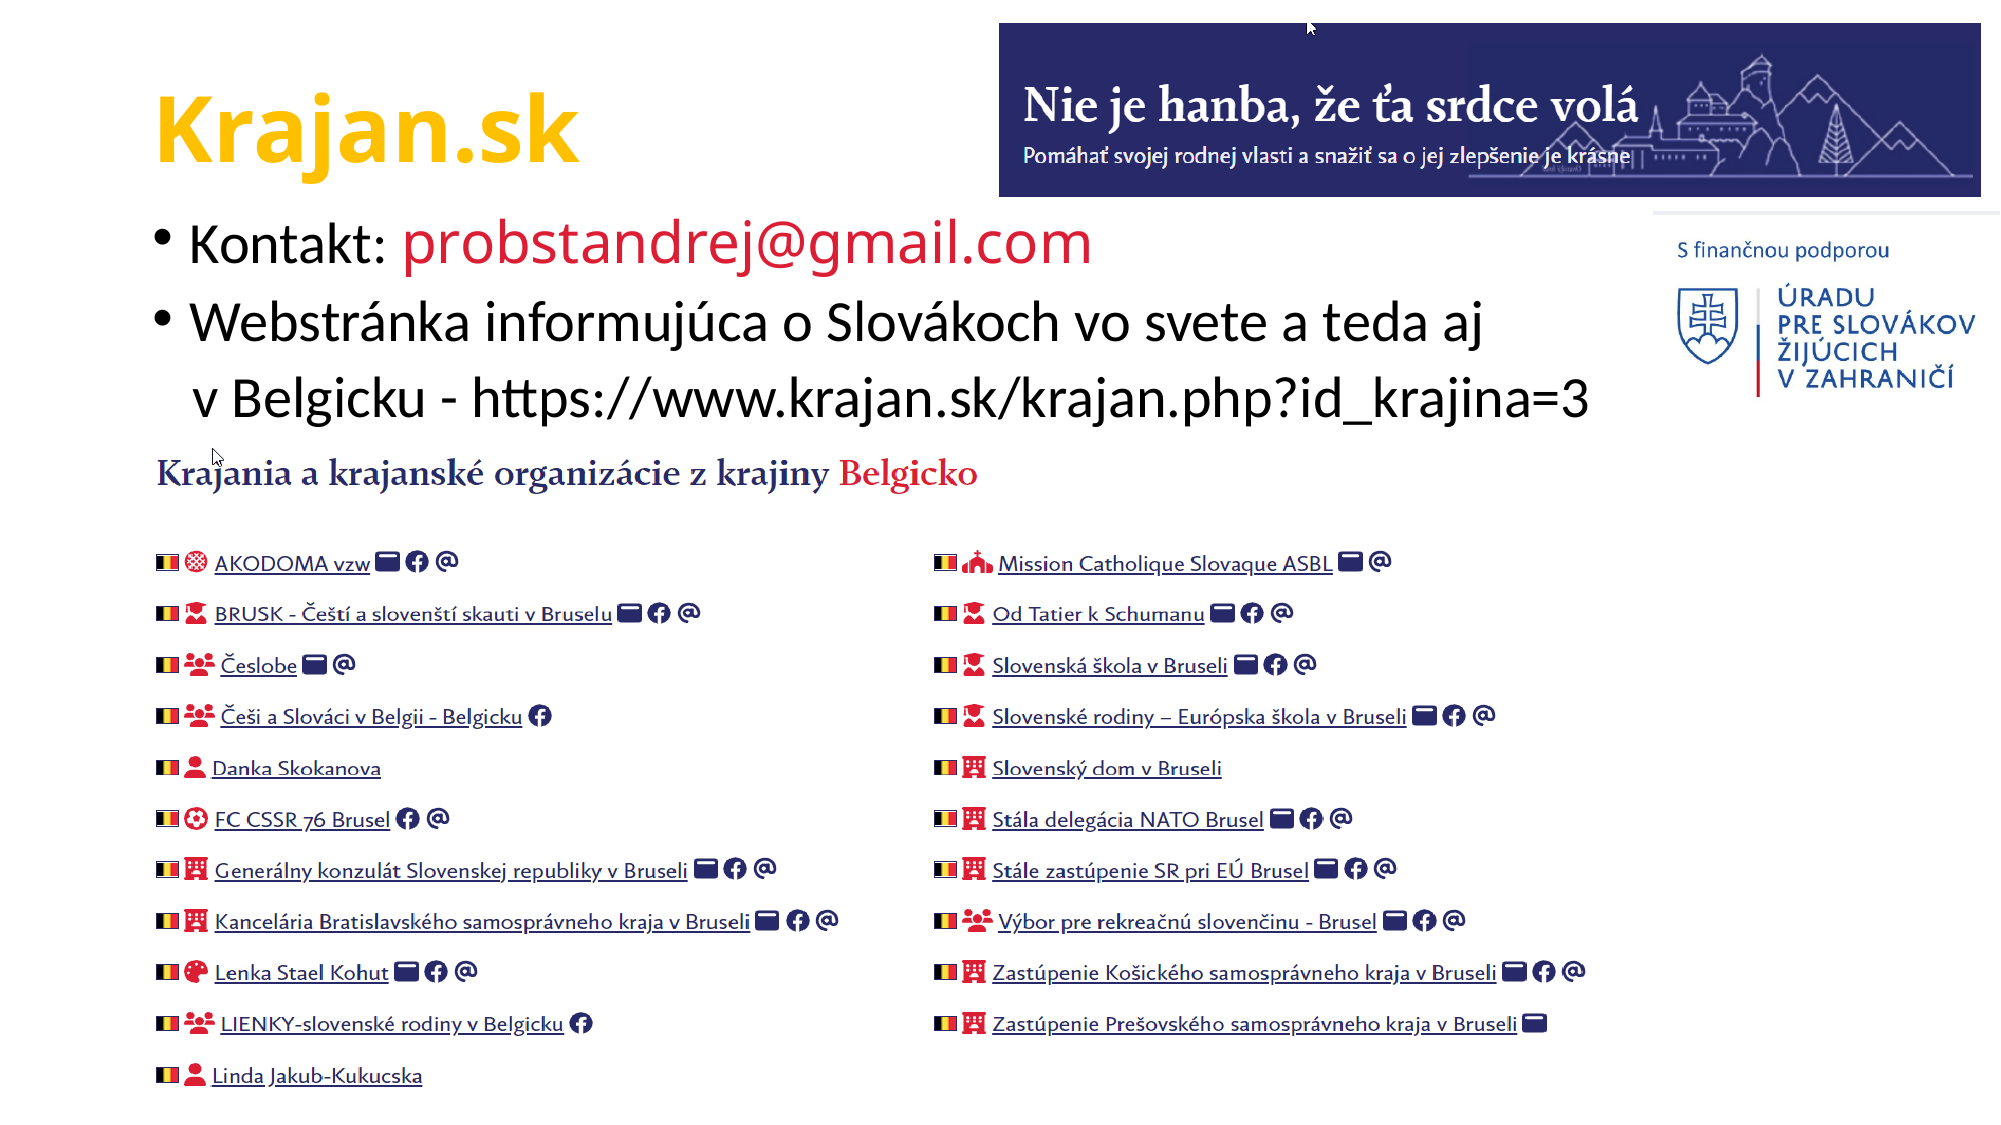

# Krajan.sk
Kontakt: probstandrej@gmail.com
Webstránka informujúca o Slovákoch vo svete a teda aj
 v Belgicku - https://www.krajan.sk/krajan.php?id_krajina=3